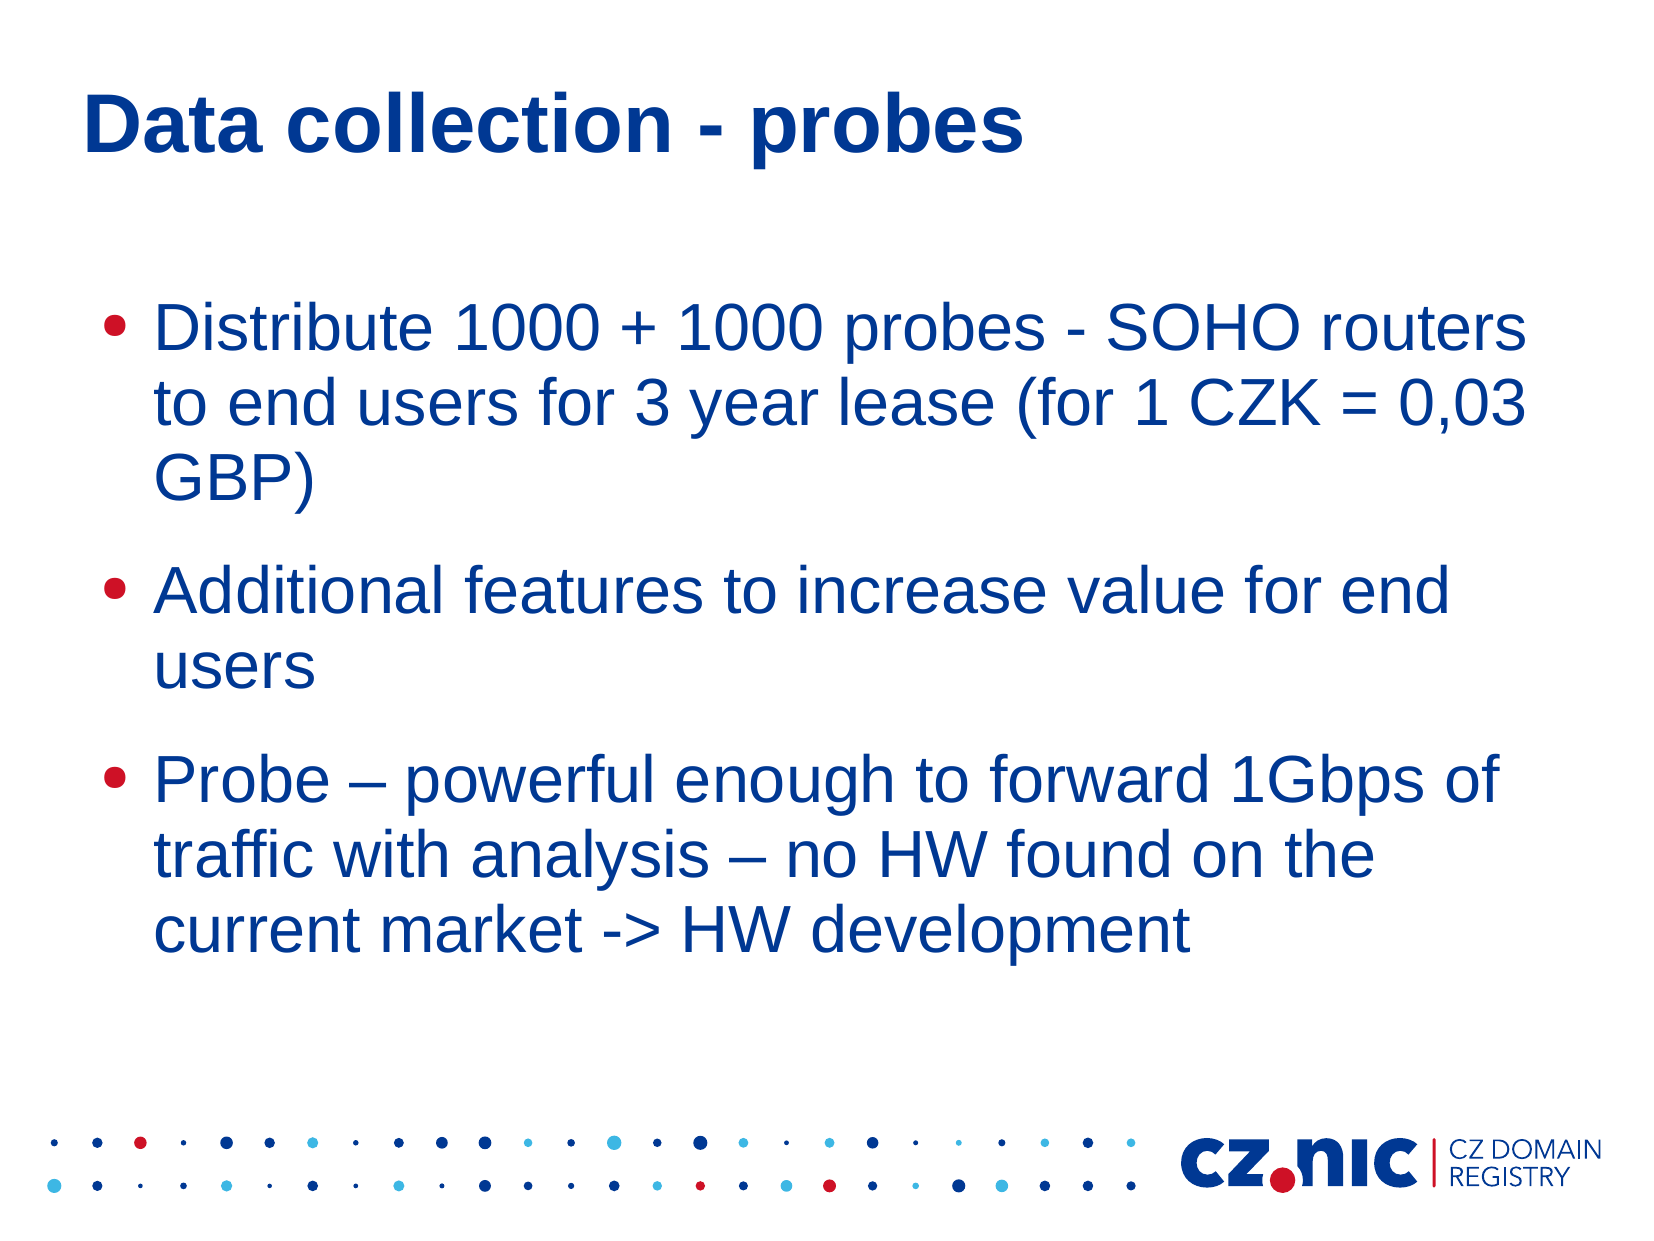

# Data collection - probes
Distribute 1000 + 1000 probes - SOHO routers to end users for 3 year lease (for 1 CZK = 0,03 GBP)
Additional features to increase value for end users
Probe – powerful enough to forward 1Gbps of traffic with analysis – no HW found on the current market -> HW development